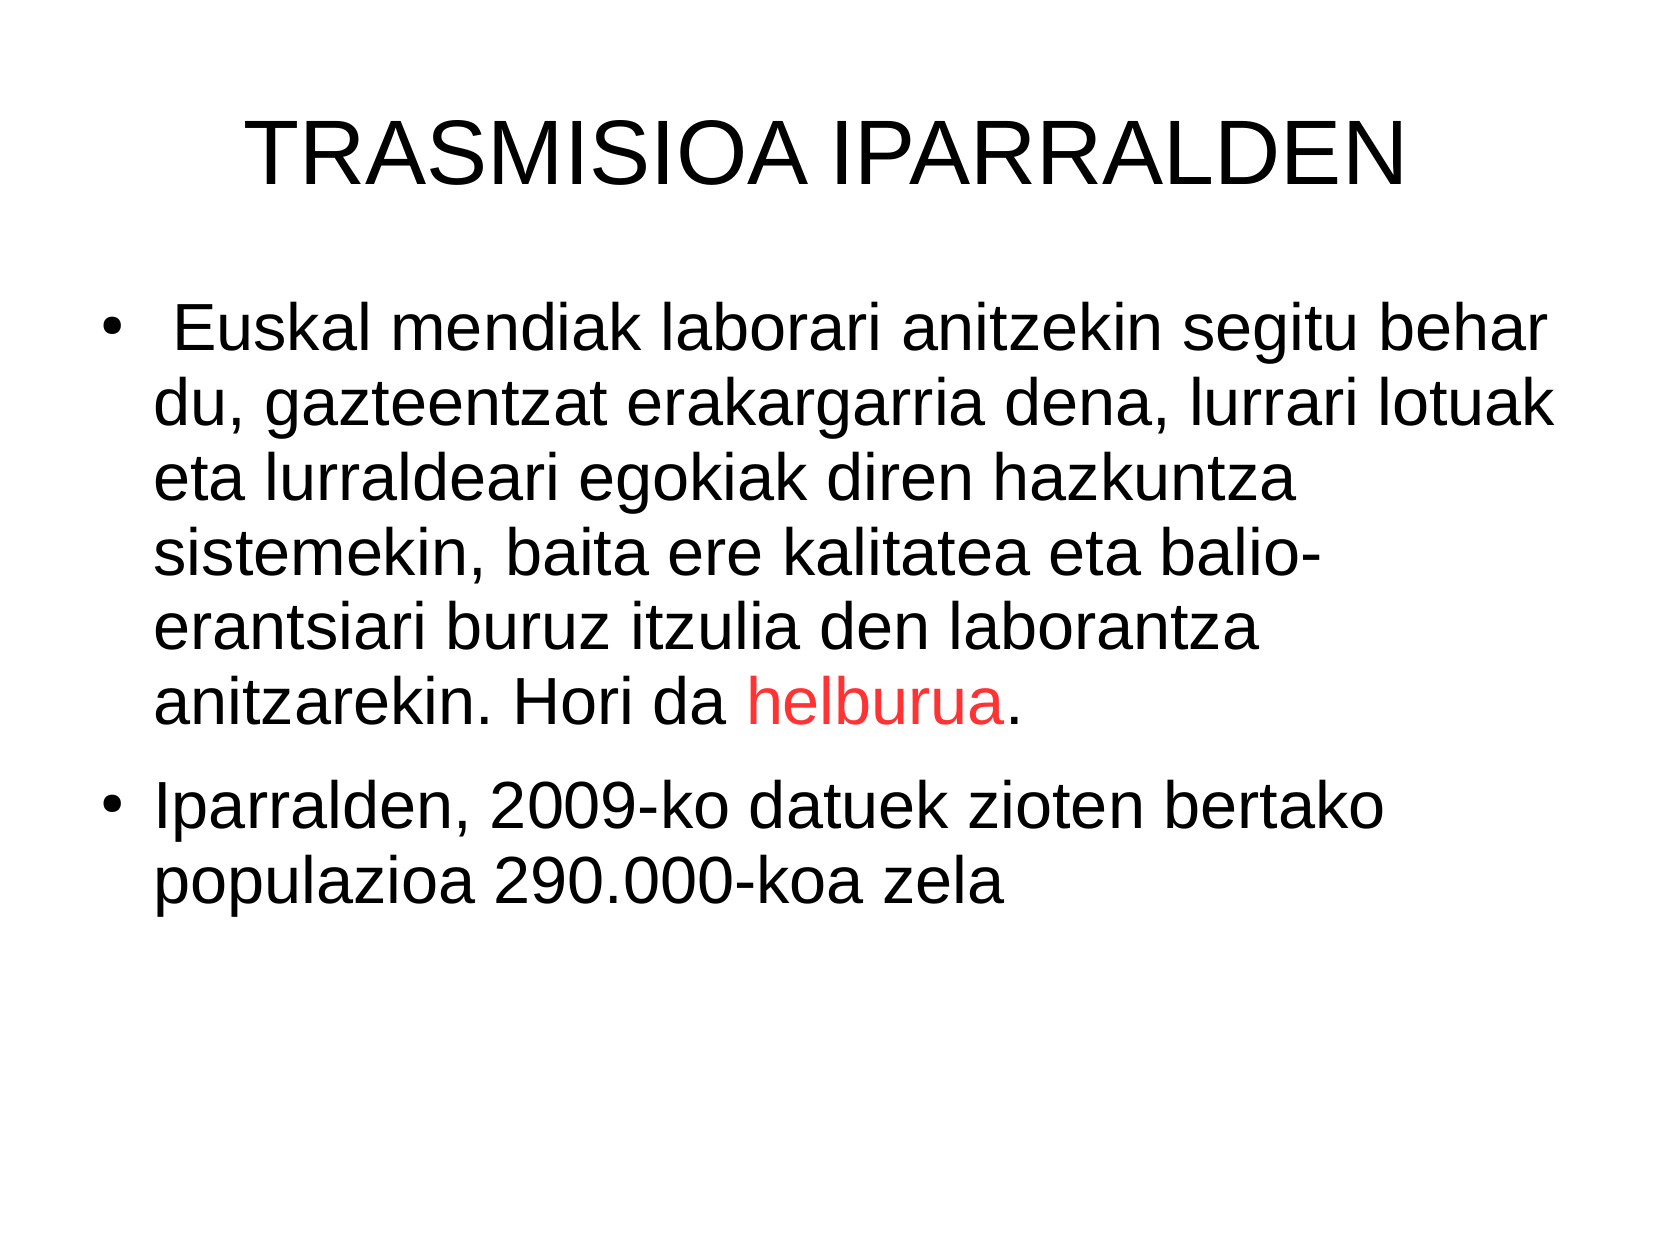

# TRASMISIOA IPARRALDEN
 Euskal mendiak laborari anitzekin segitu behar du, gazteentzat erakargarria dena, lurrari lotuak eta lurraldeari egokiak diren hazkuntza sistemekin, baita ere kalitatea eta balio-erantsiari buruz itzulia den laborantza anitzarekin. Hori da helburua.
Iparralden, 2009-ko datuek zioten bertako populazioa 290.000-koa zela